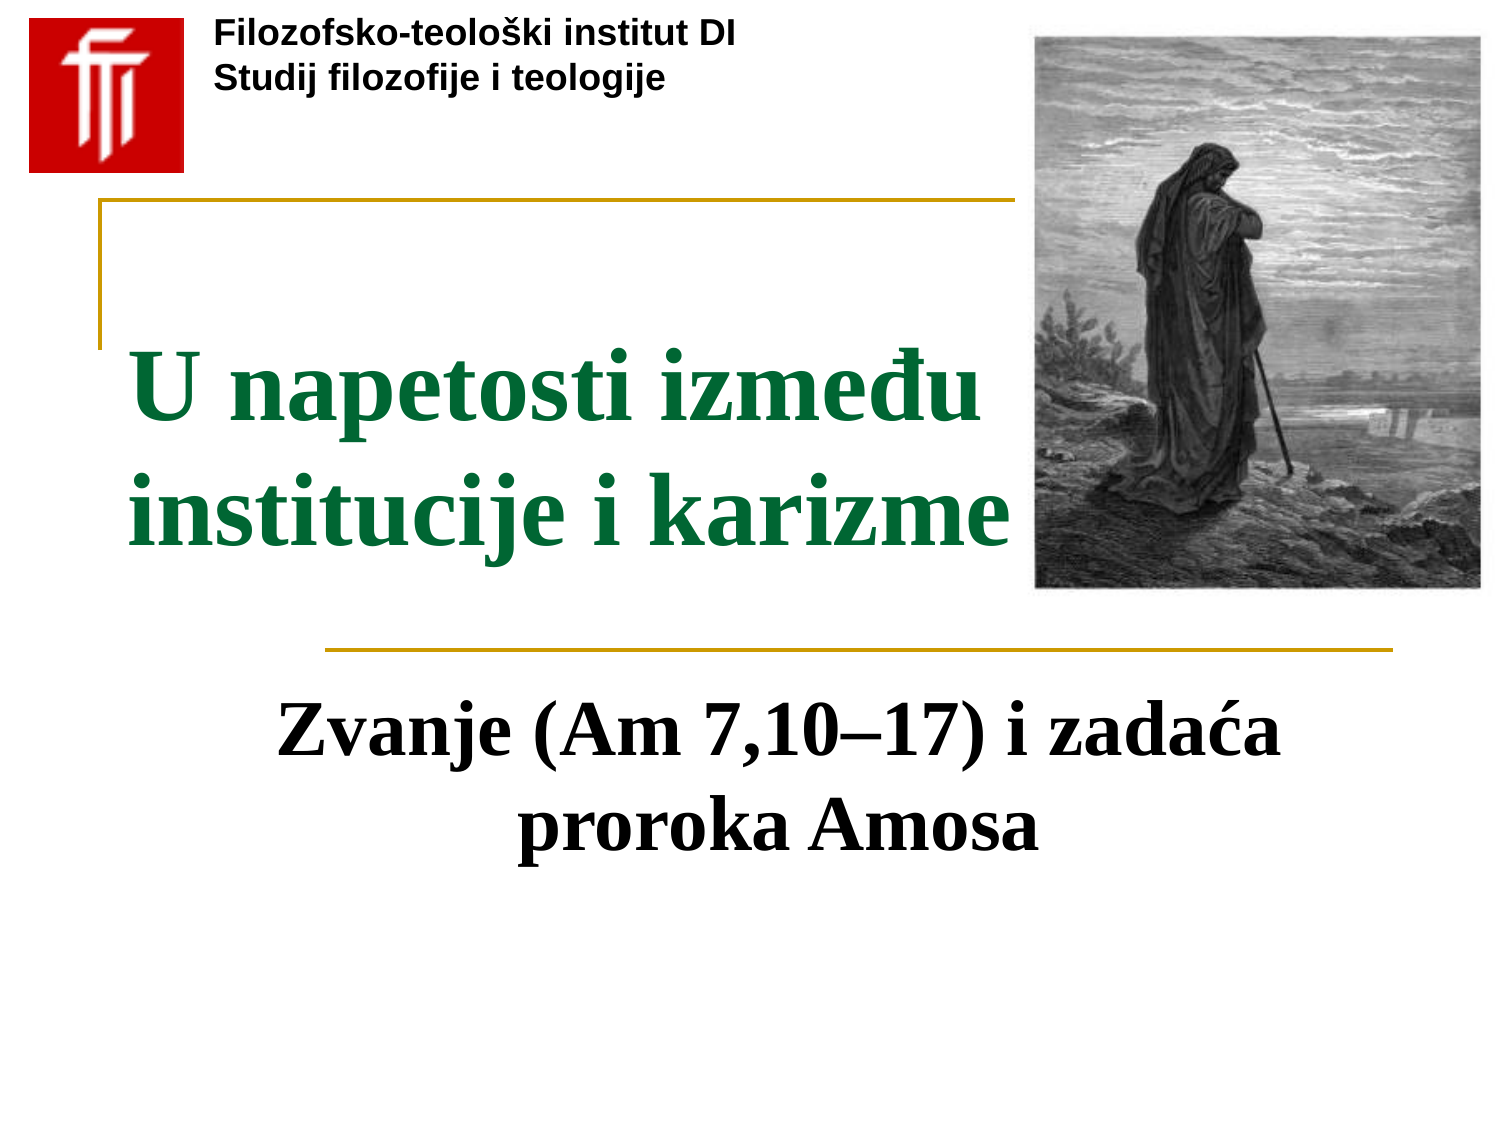

Filozofsko-teološki institut DI
Studij filozofije i teologije
# U napetosti između institucije i karizme
Zvanje (Am 7,10–17) i zadaća proroka Amosa